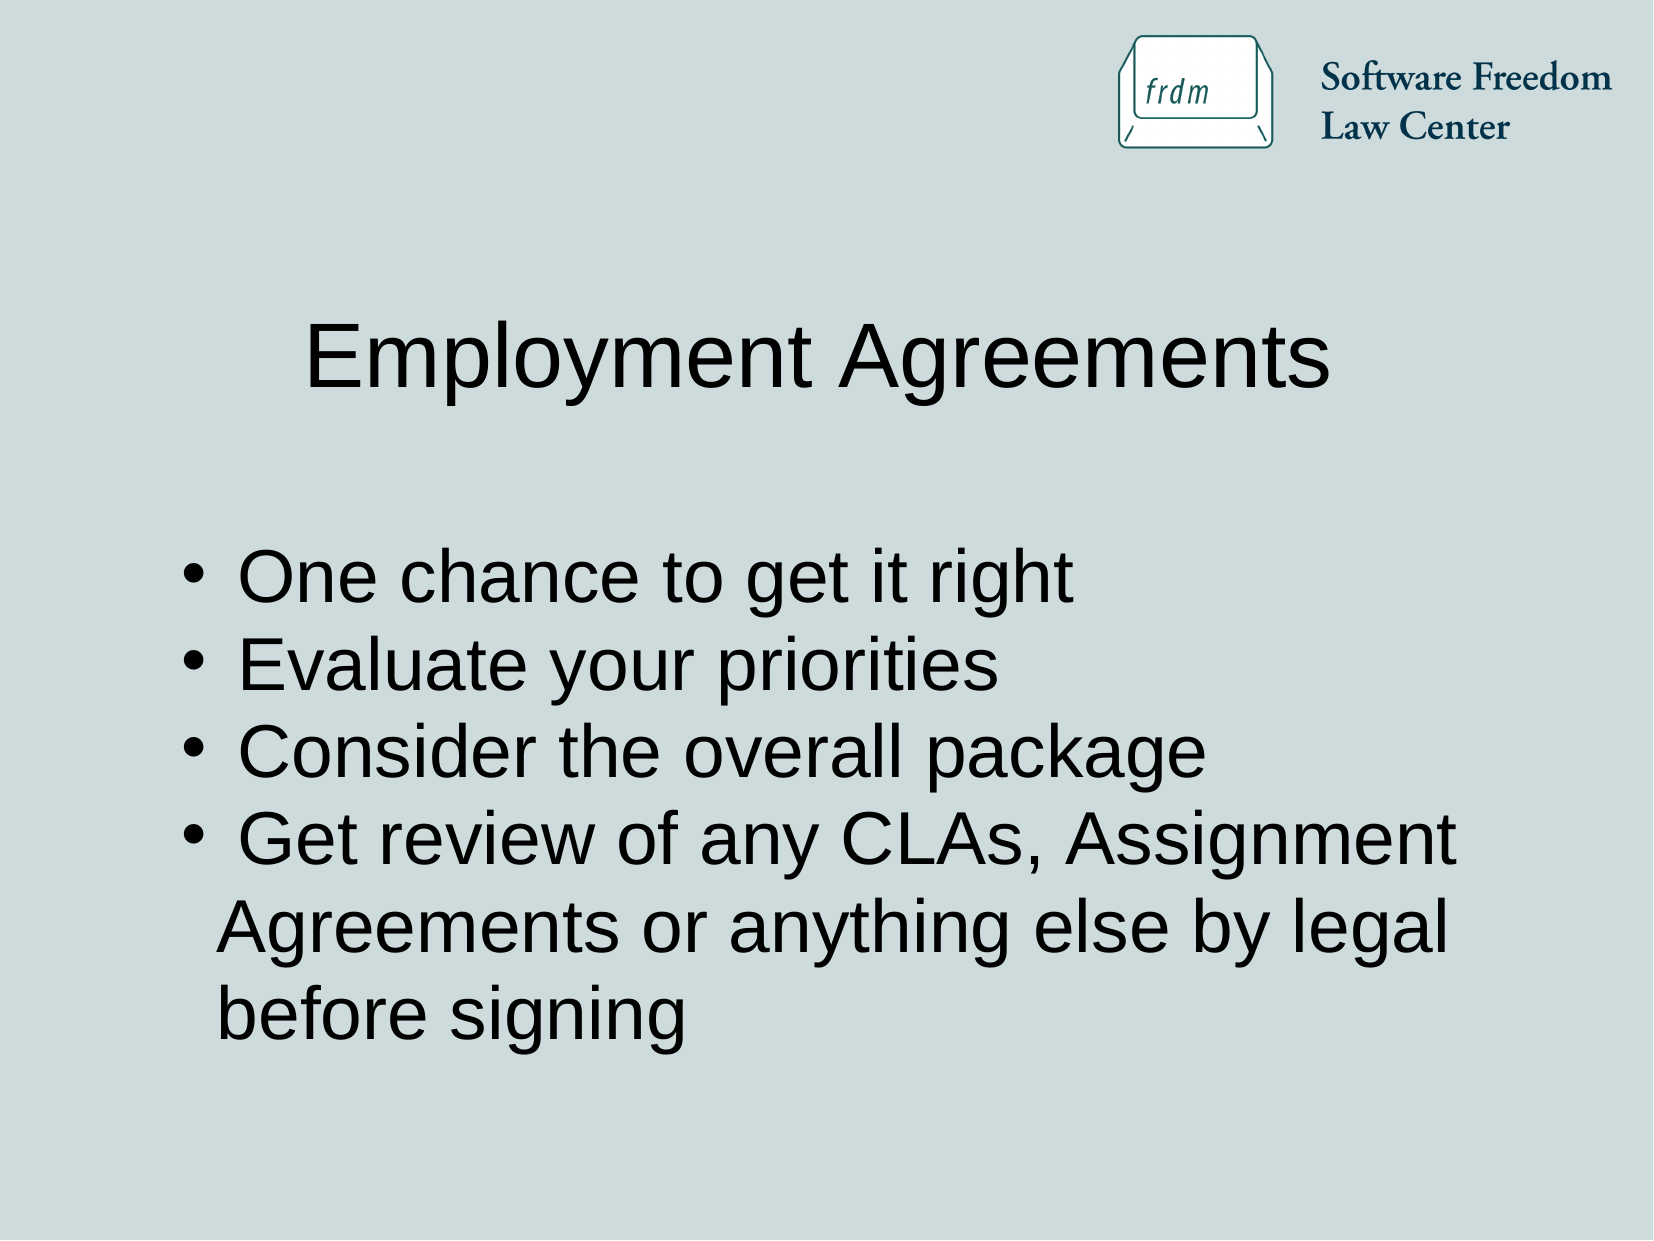

# Employment Agreements
 One chance to get it right
 Evaluate your priorities
 Consider the overall package
 Get review of any CLAs, Assignment Agreements or anything else by legal before signing